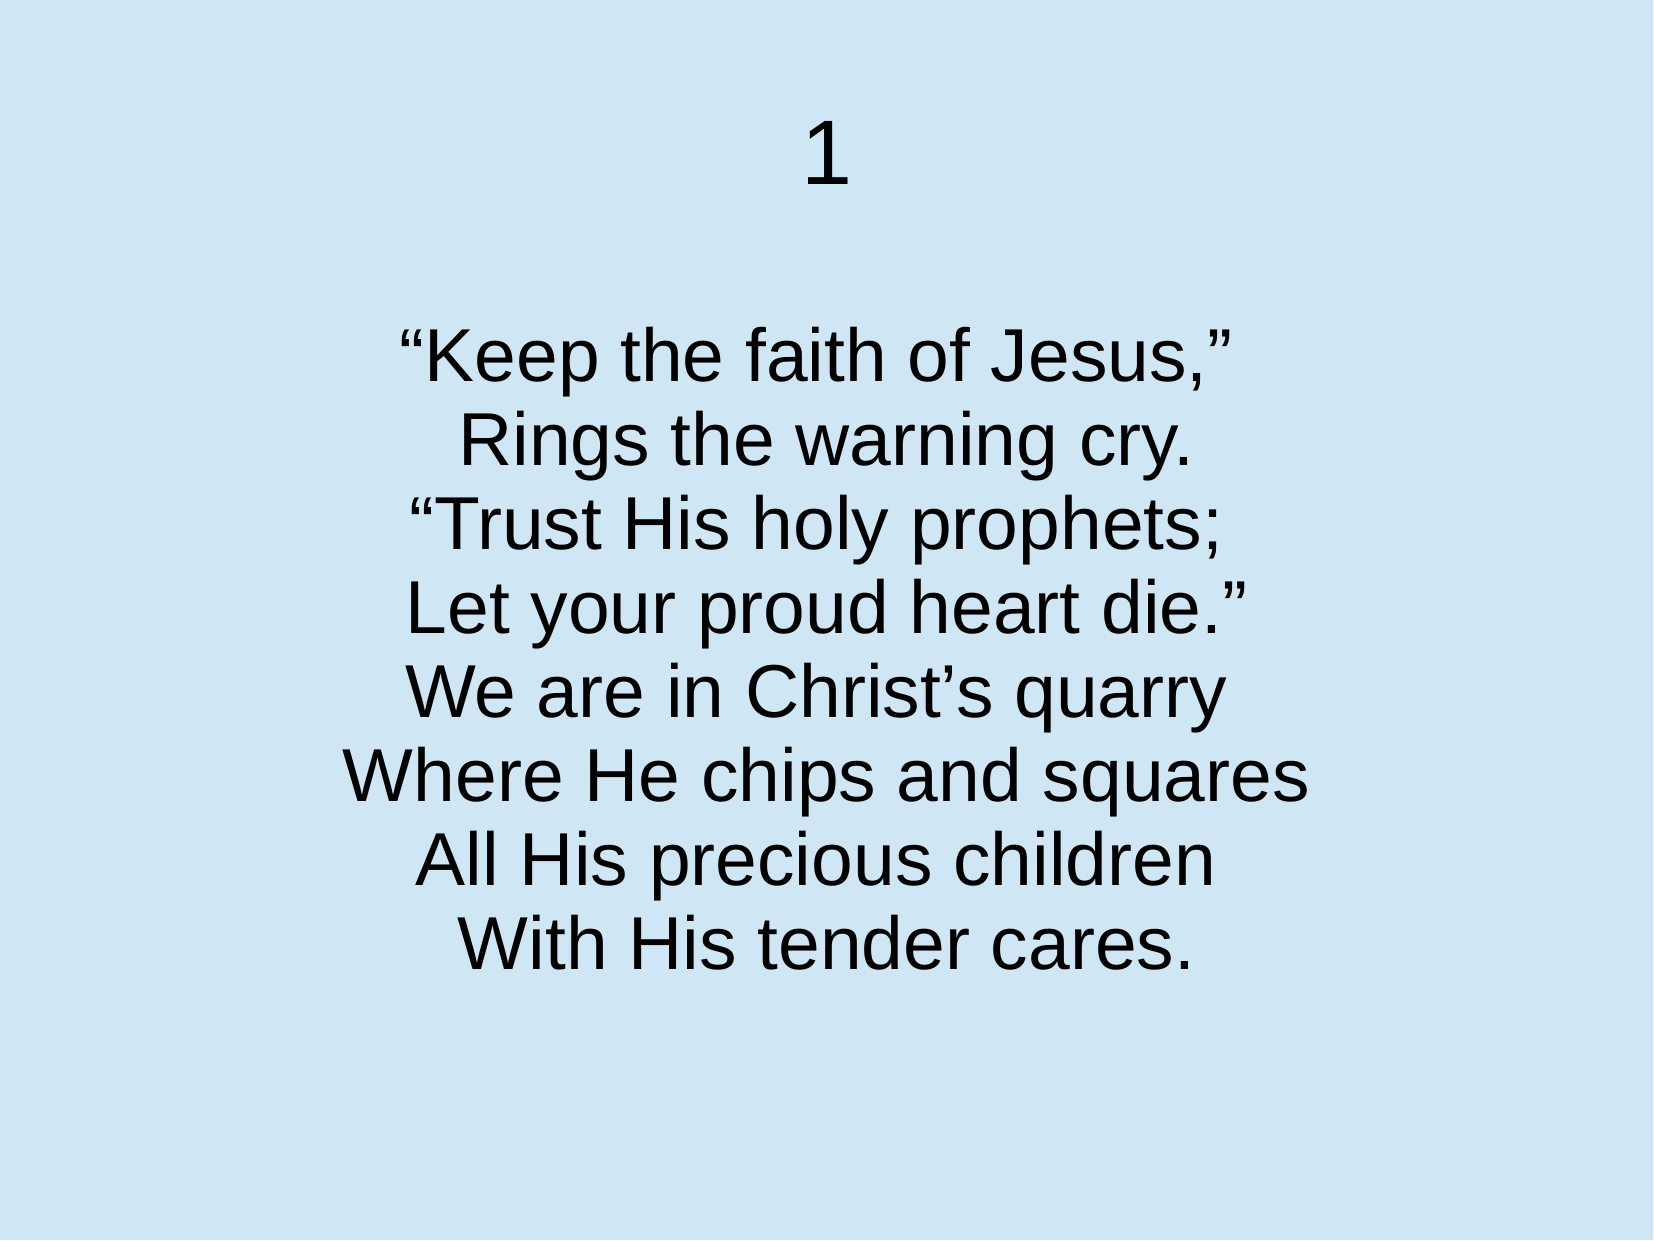

# 1
“Keep the faith of Jesus,”
Rings the warning cry.
“Trust His holy prophets;
Let your proud heart die.”
We are in Christ’s quarry
Where He chips and squares
All His precious children
With His tender cares.